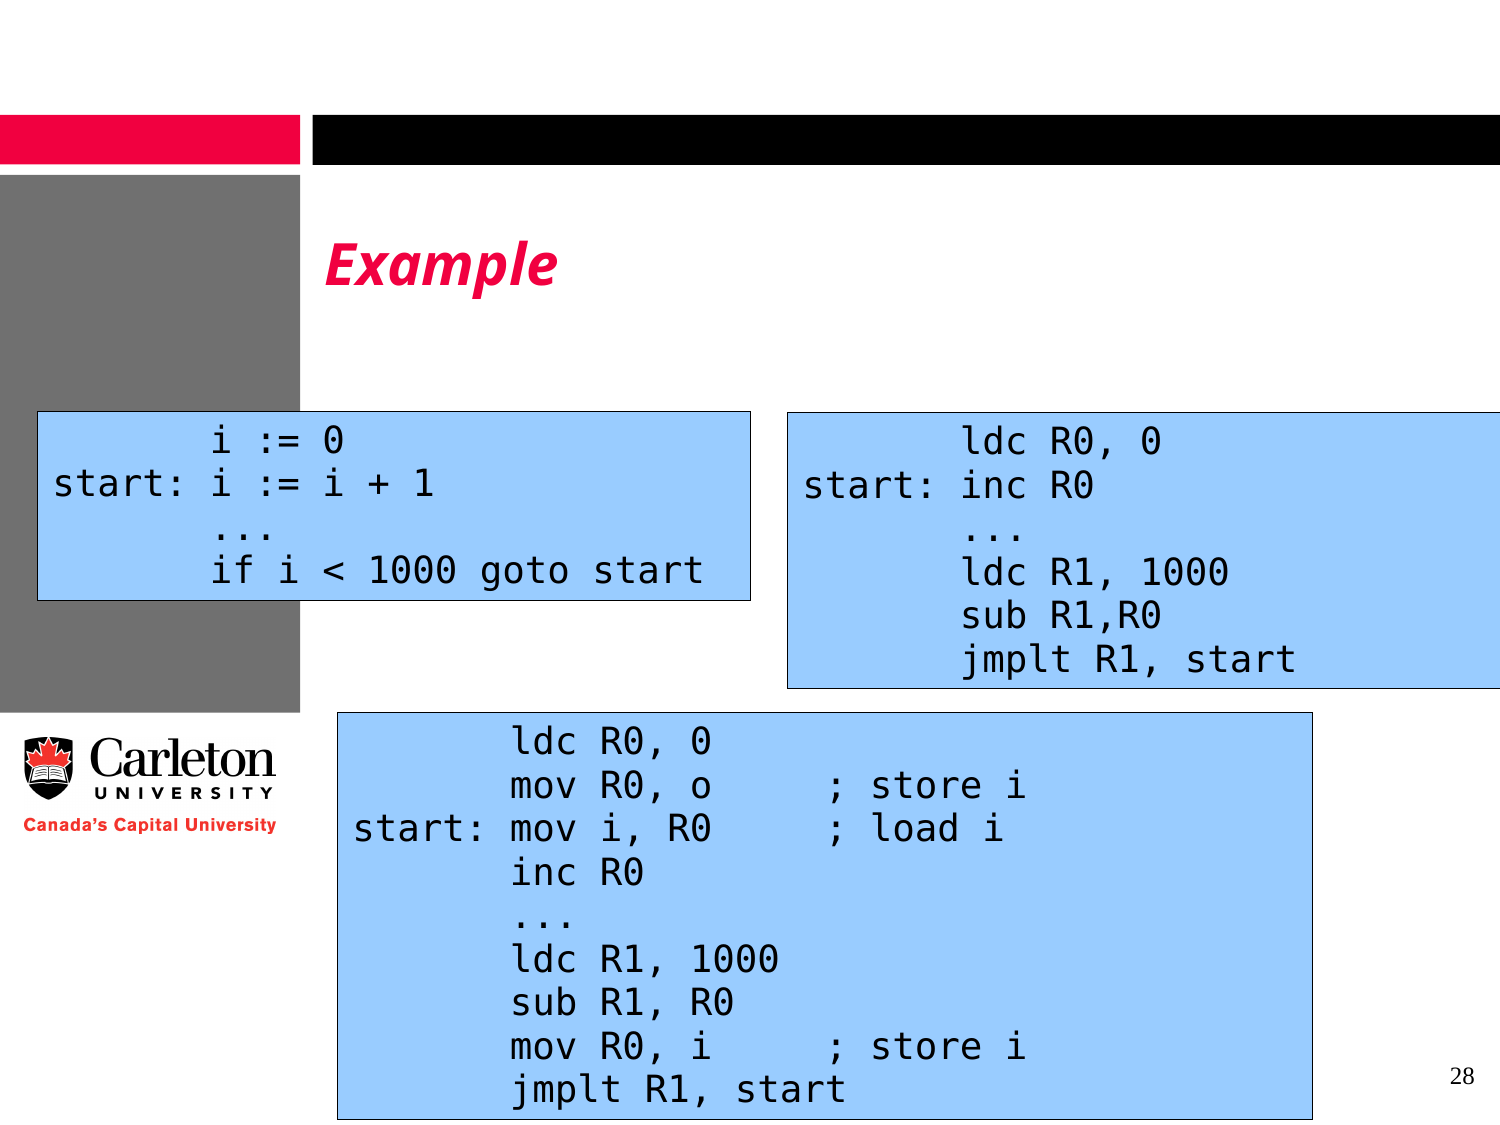

# Example
 i := 0
start: i := i + 1
 ...
 if i < 1000 goto start
 ldc R0, 0
start: inc R0
 ...
 ldc R1, 1000
 sub R1,R0
 jmplt R1, start
 ldc R0, 0
 mov R0, o ; store i
start: mov i, R0 ; load i
 inc R0
 ...
 ldc R1, 1000
 sub R1, R0
 mov R0, i ; store i
 jmplt R1, start
28